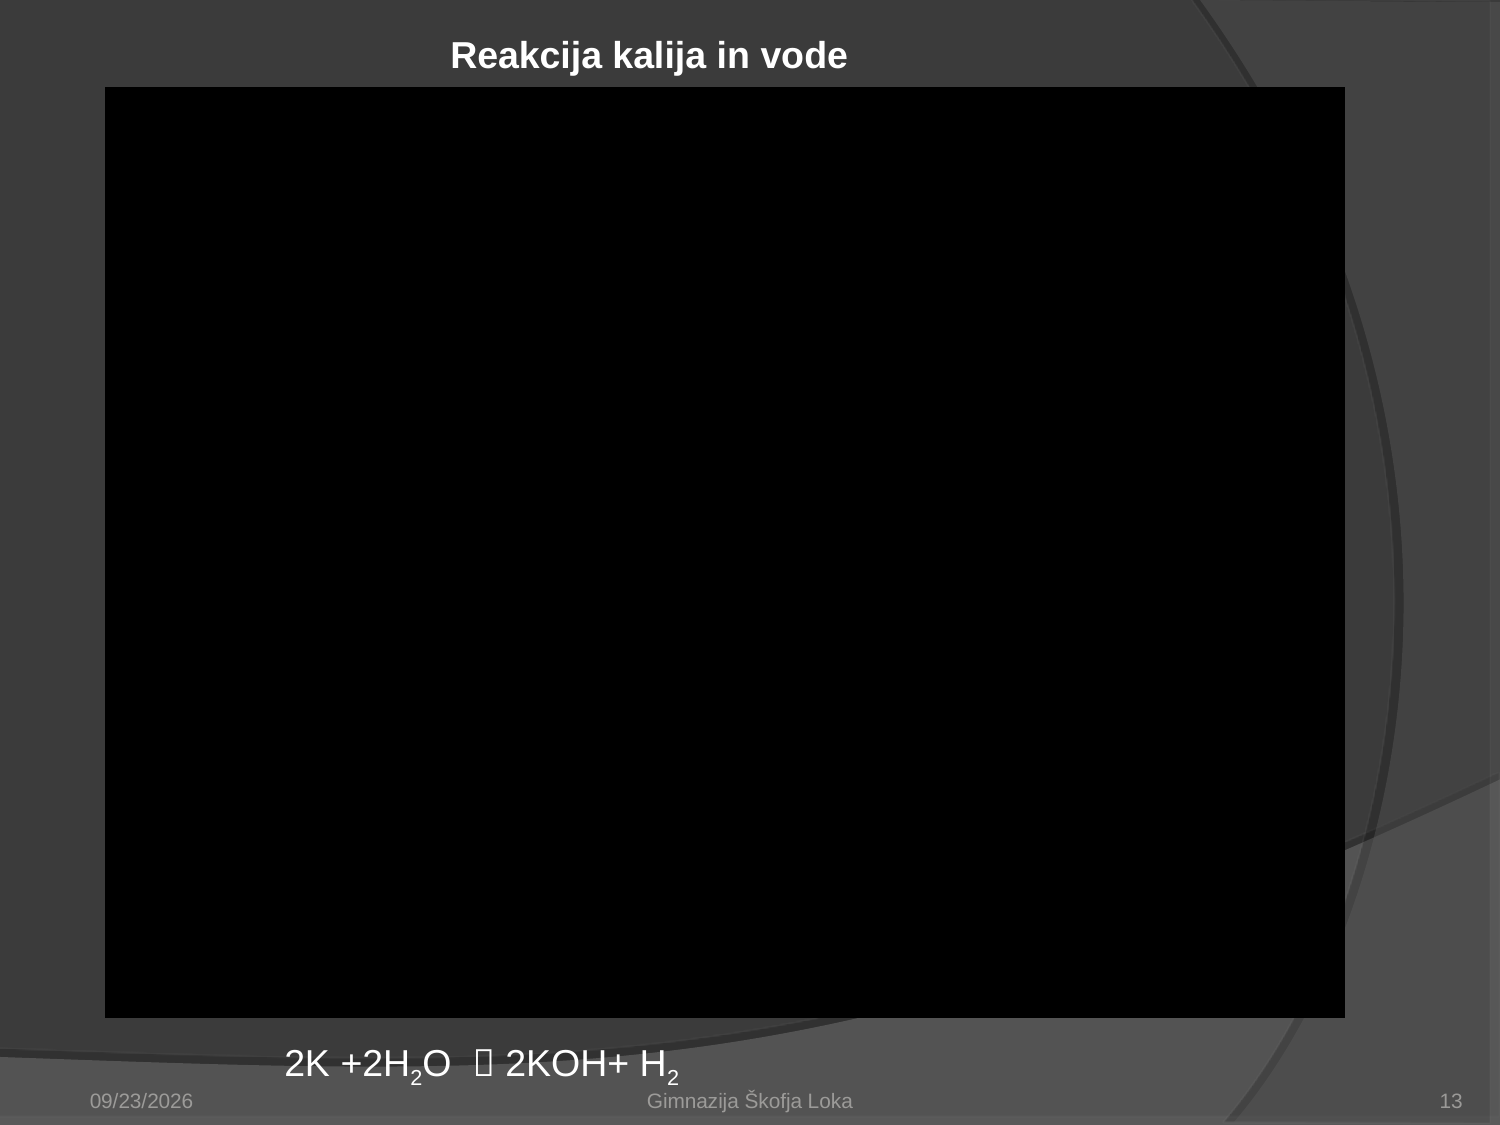

Reakcija kalija in vode
2K +2H2O  2KOH+ H2
Gimnazija Škofja Loka